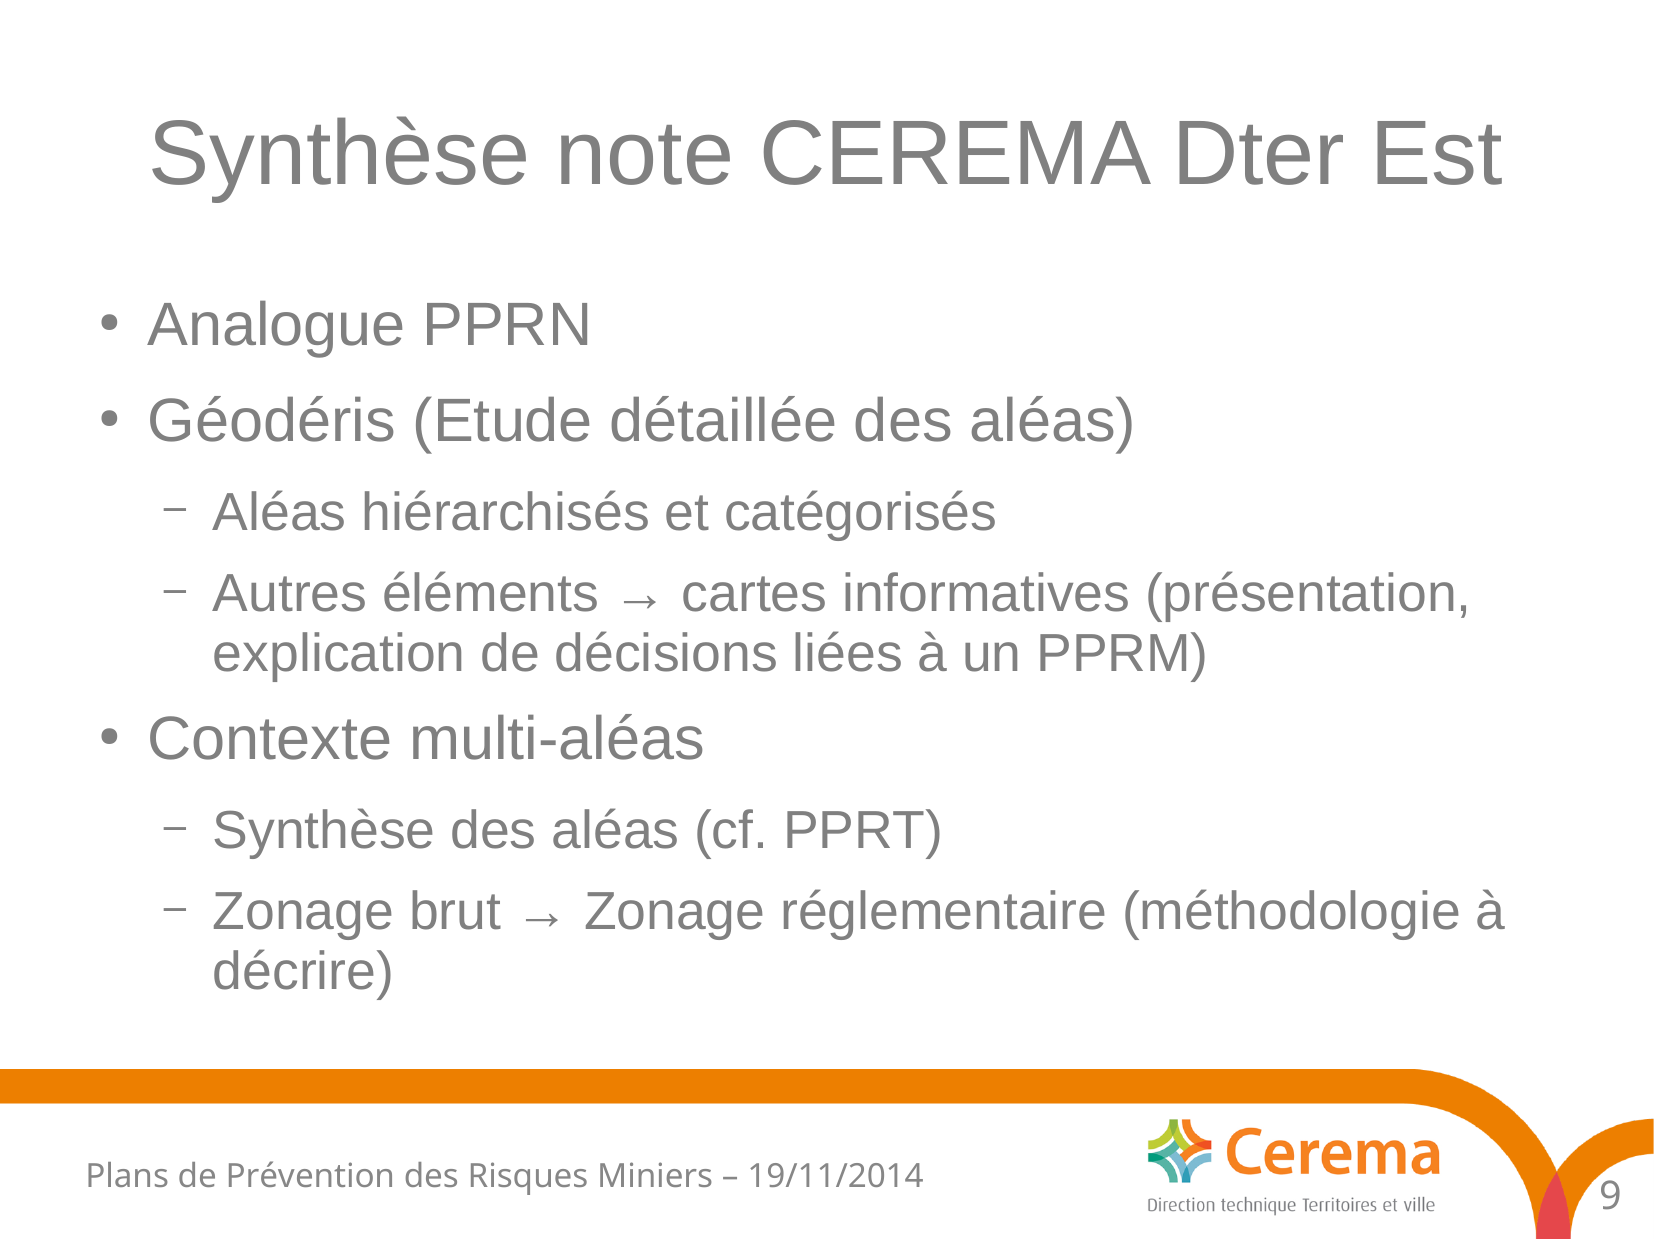

# Synthèse note CEREMA Dter Est
Analogue PPRN
Géodéris (Etude détaillée des aléas)
Aléas hiérarchisés et catégorisés
Autres éléments → cartes informatives (présentation, explication de décisions liées à un PPRM)
Contexte multi-aléas
Synthèse des aléas (cf. PPRT)
Zonage brut → Zonage réglementaire (méthodologie à décrire)